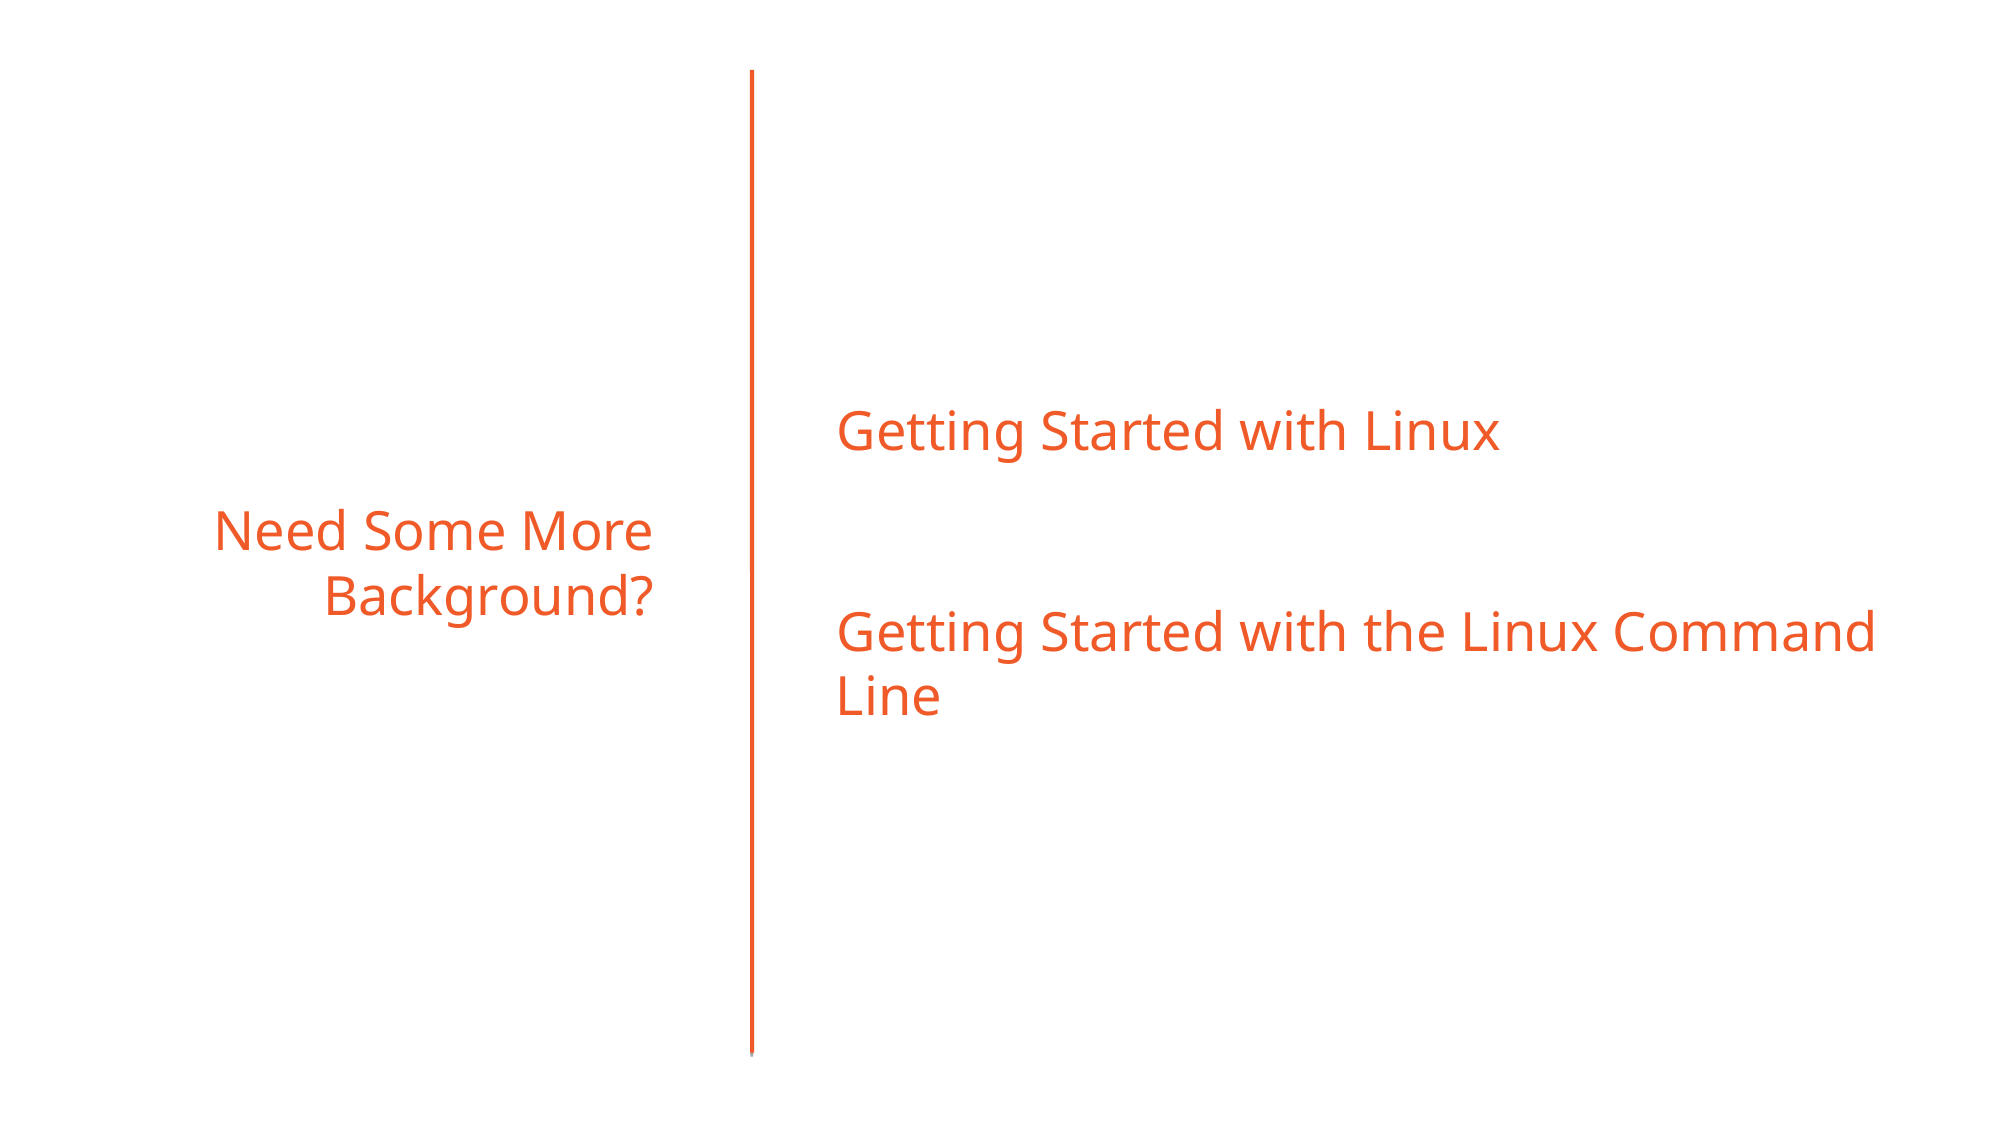

# Need Some More Background?
Getting Started with Linux
Getting Started with the Linux Command Line